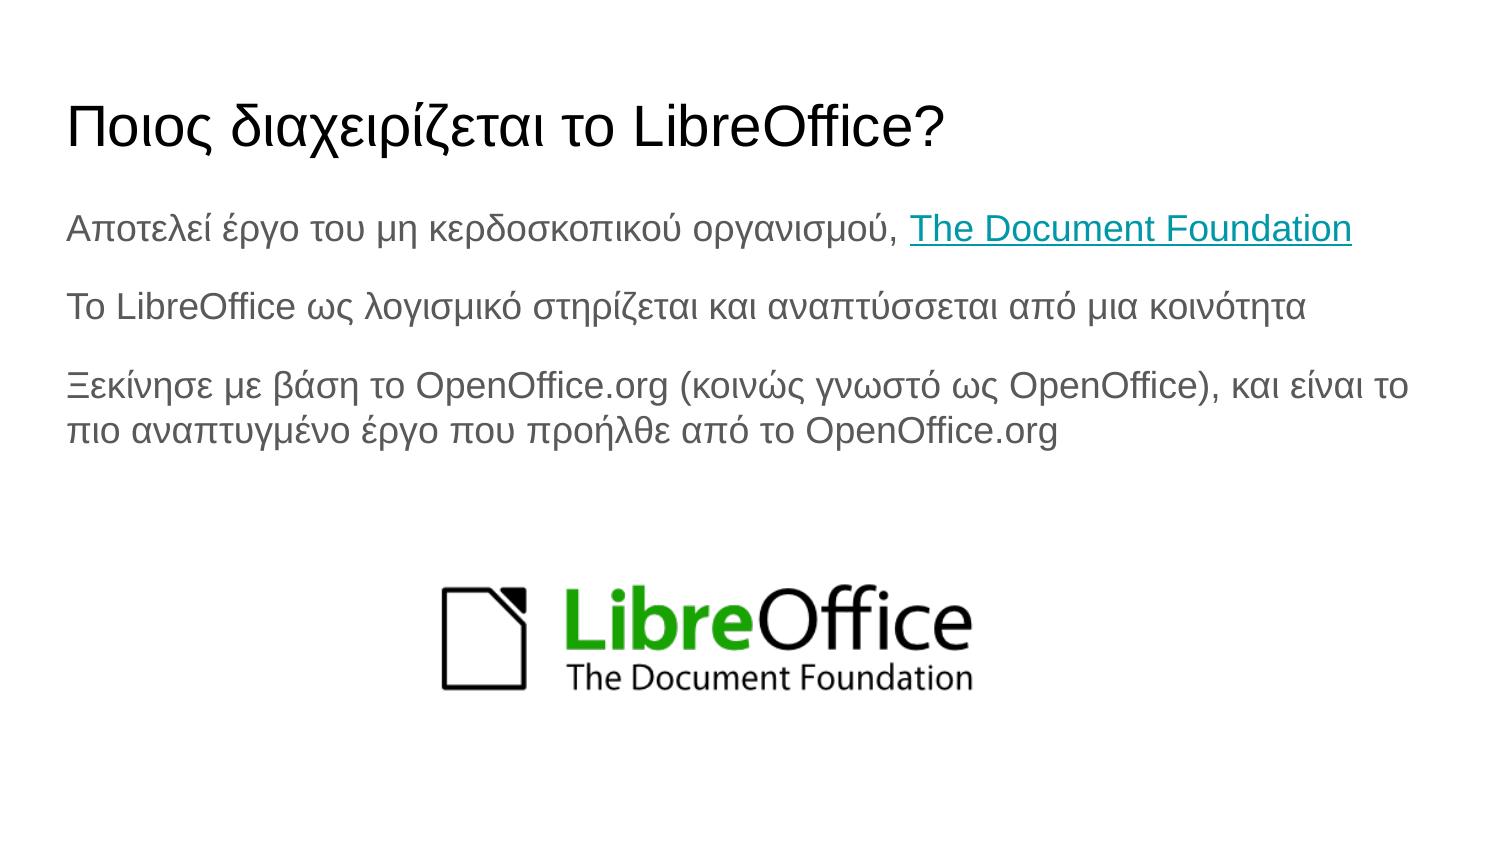

# Ποιος διαχειρίζεται το LibreOffice?
Αποτελεί έργο του μη κερδοσκοπικού οργανισμού, The Document Foundation
Το LibreOffice ως λογισμικό στηρίζεται και αναπτύσσεται από μια κοινότητα
Ξεκίνησε με βάση το OpenOffice.org (κοινώς γνωστό ως OpenOffice), και είναι το πιο αναπτυγμένο έργο που προήλθε από το OpenOffice.org